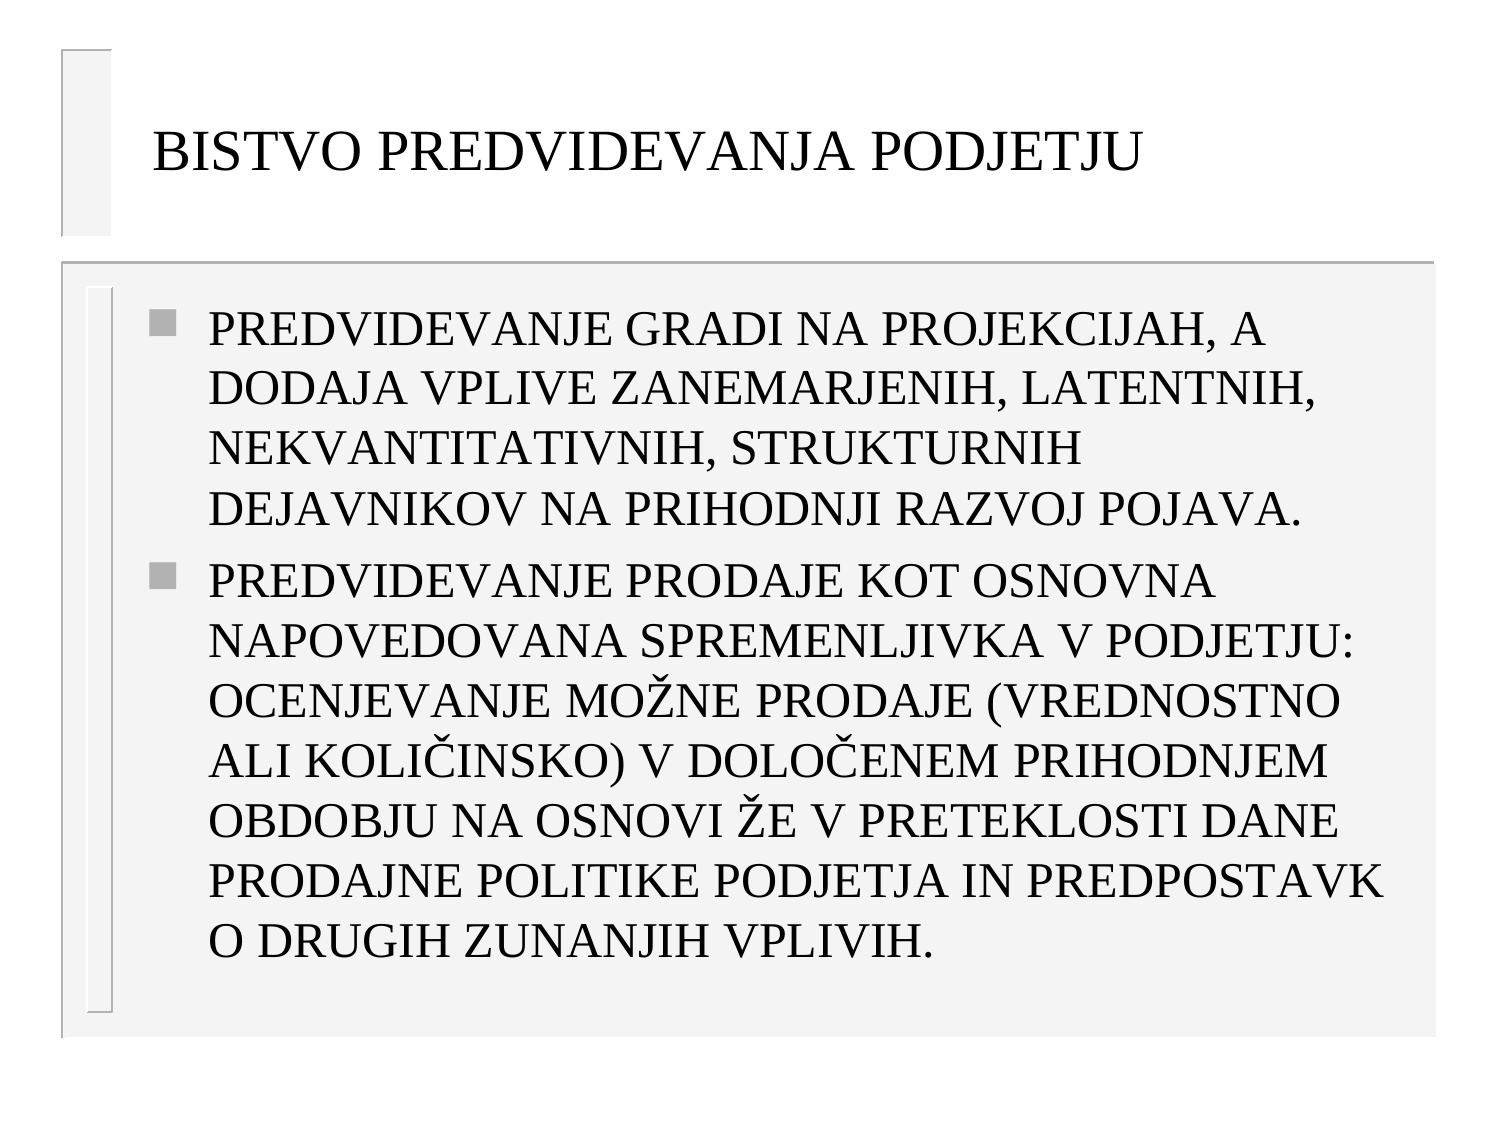

# BISTVO PREDVIDEVANJA PODJETJU
PREDVIDEVANJE GRADI NA PROJEKCIJAH, A DODAJA VPLIVE ZANEMARJENIH, LATENTNIH, NEKVANTITATIVNIH, STRUKTURNIH DEJAVNIKOV NA PRIHODNJI RAZVOJ POJAVA.
PREDVIDEVANJE PRODAJE KOT OSNOVNA NAPOVEDOVANA SPREMENLJIVKA V PODJETJU: OCENJEVANJE MOŽNE PRODAJE (VREDNOSTNO ALI KOLIČINSKO) V DOLOČENEM PRIHODNJEM OBDOBJU NA OSNOVI ŽE V PRETEKLOSTI DANE PRODAJNE POLITIKE PODJETJA IN PREDPOSTAVK O DRUGIH ZUNANJIH VPLIVIH.